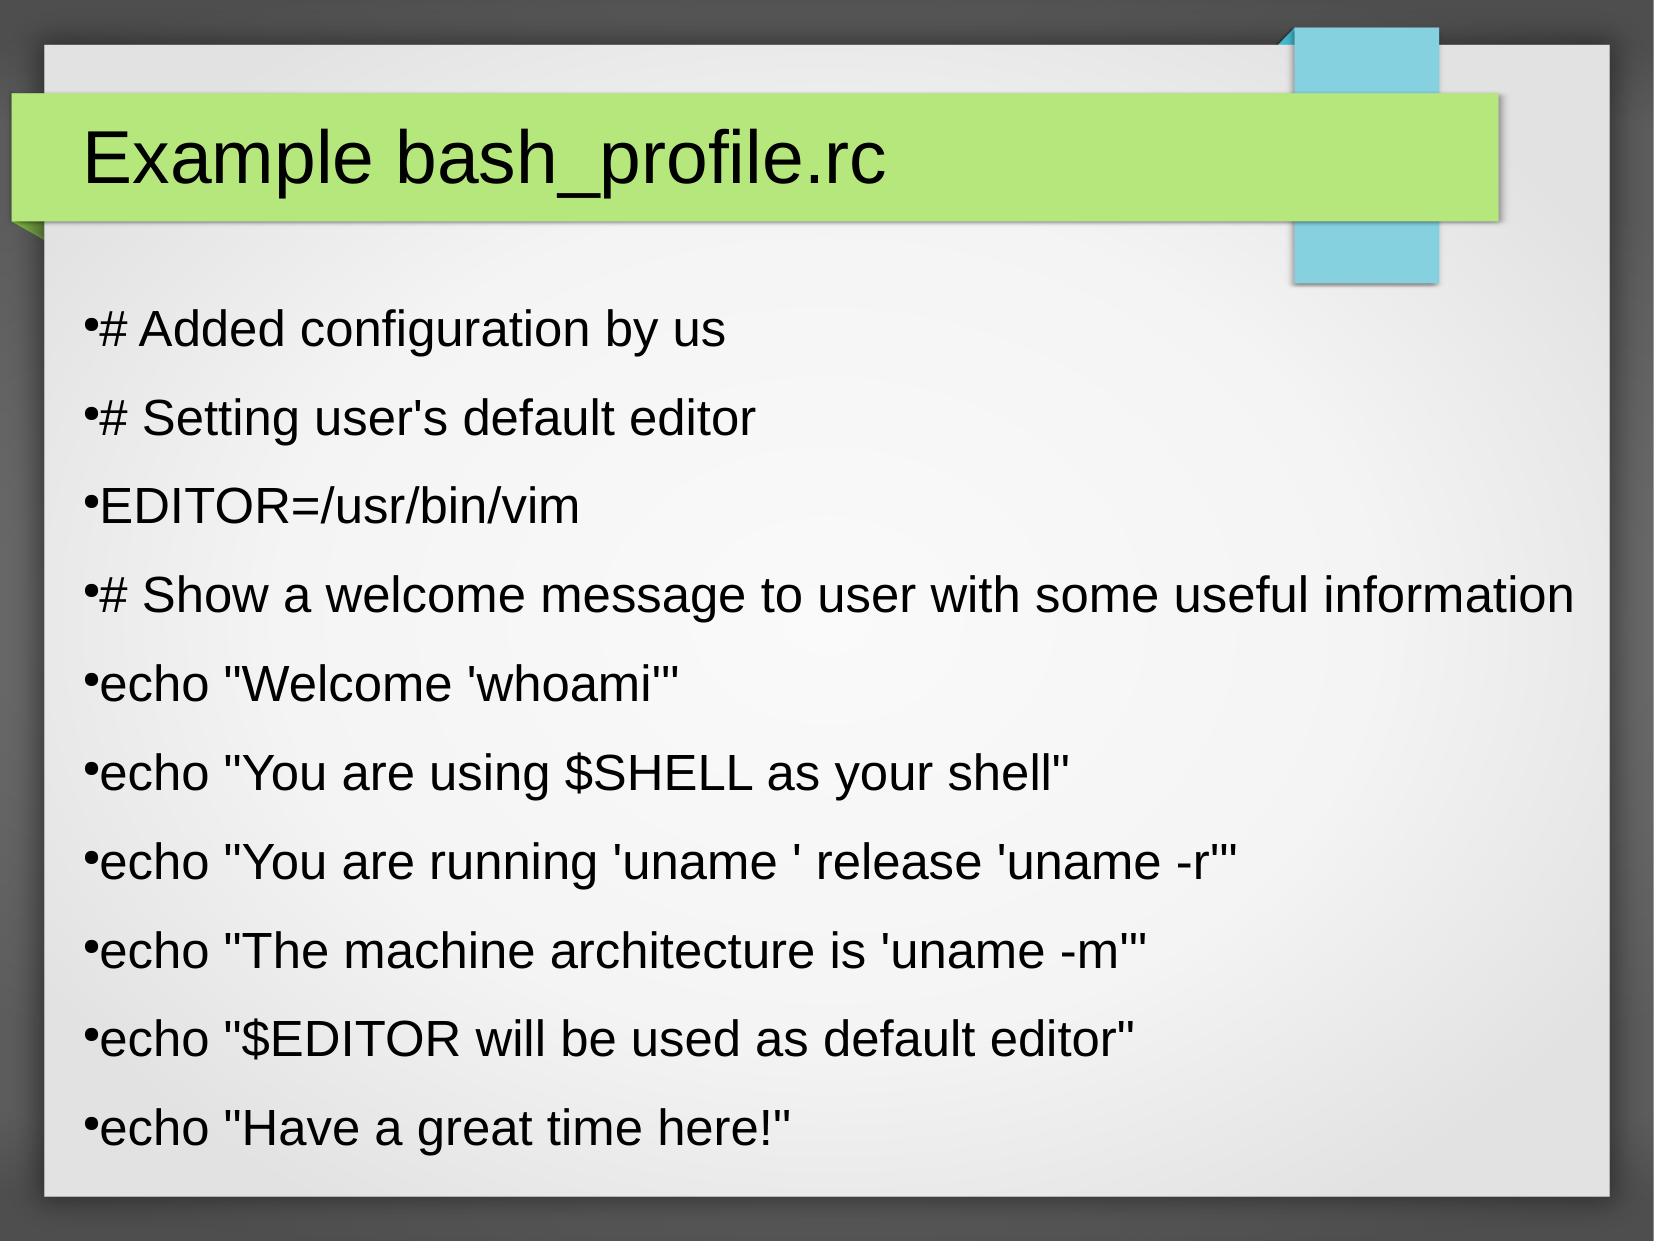

# Example bash_profile.rc
# Added configuration by us
# Setting user's default editor
EDITOR=/usr/bin/vim
# Show a welcome message to user with some useful information
echo "Welcome 'whoami'"
echo "You are using $SHELL as your shell"
echo "You are running 'uname ' release 'uname -r'"
echo "The machine architecture is 'uname -m'"
echo "$EDITOR will be used as default editor"
echo "Have a great time here!"